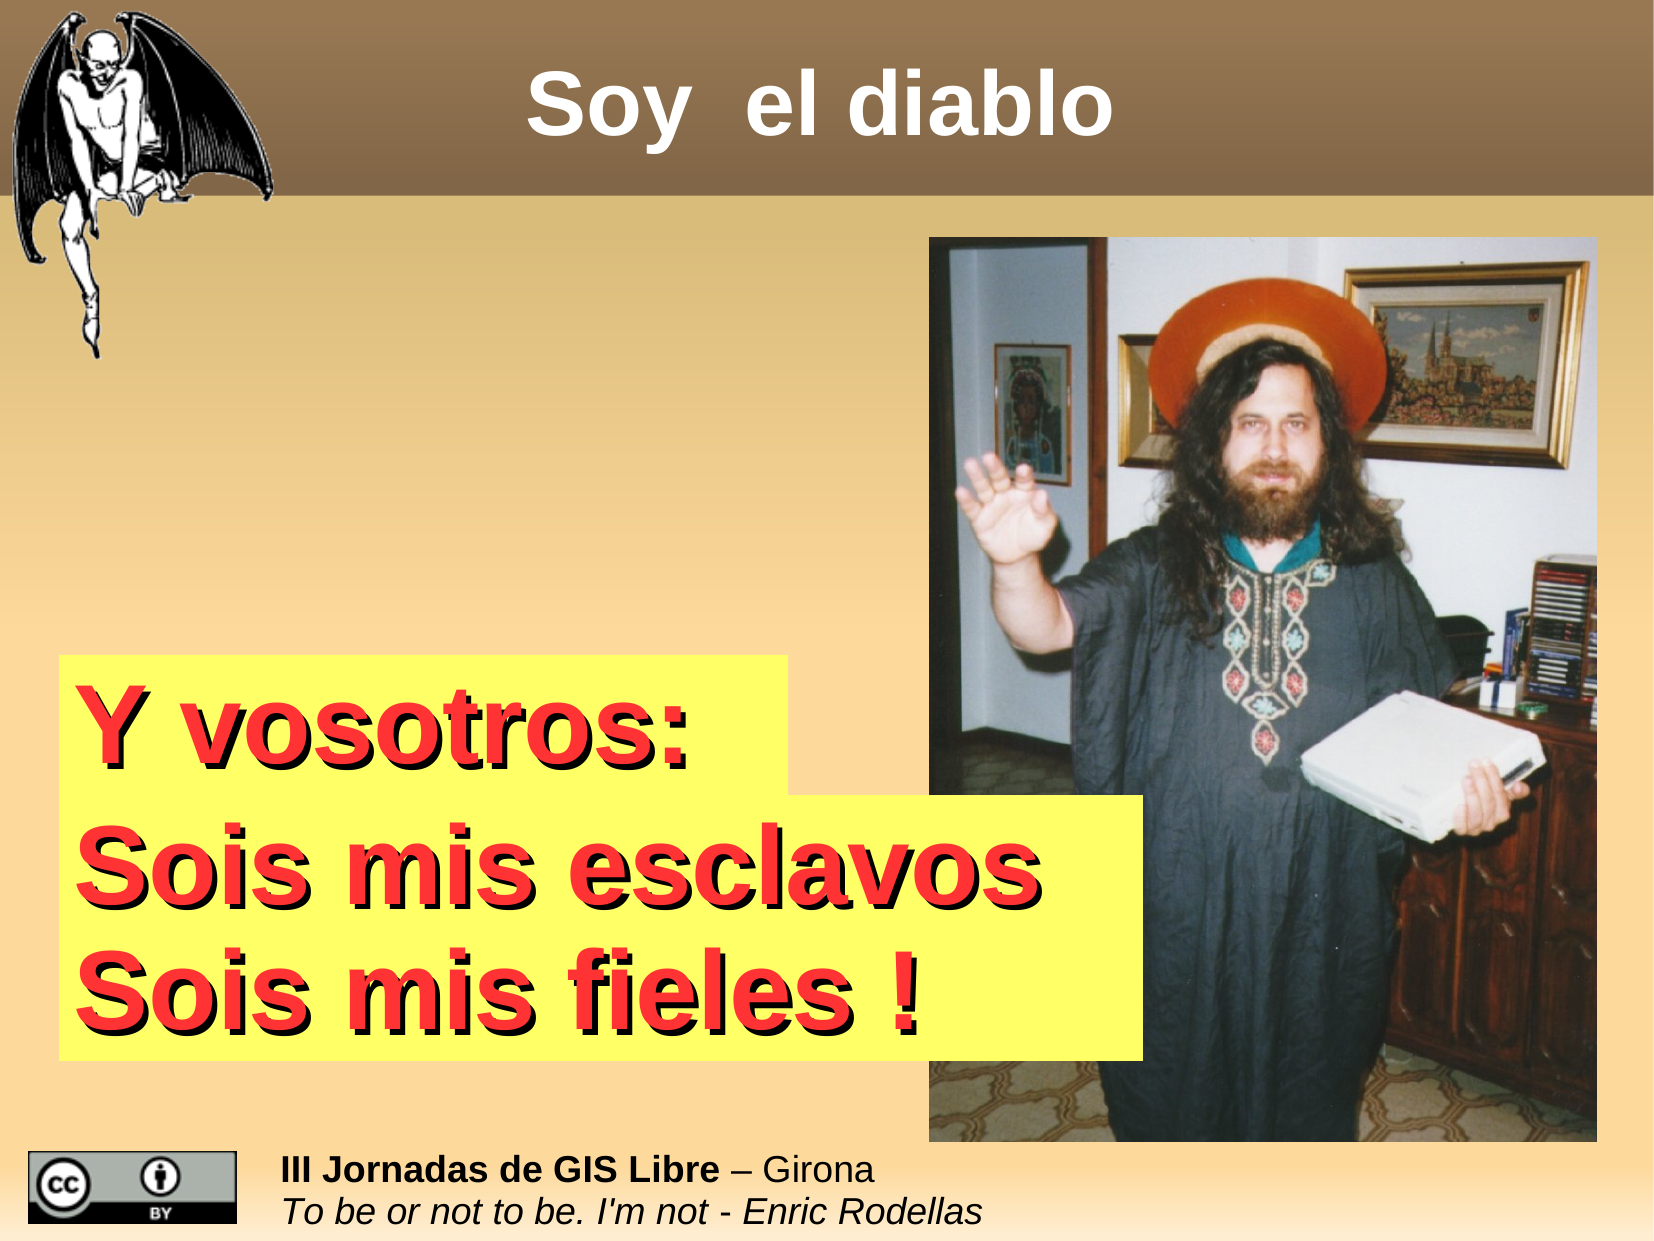

# Soy el diablo
Y vosotros:
Sois mis esclavos
Sois mis fieles !
III Jornadas de GIS Libre – Girona
To be or not to be. I'm not - Enric Rodellas